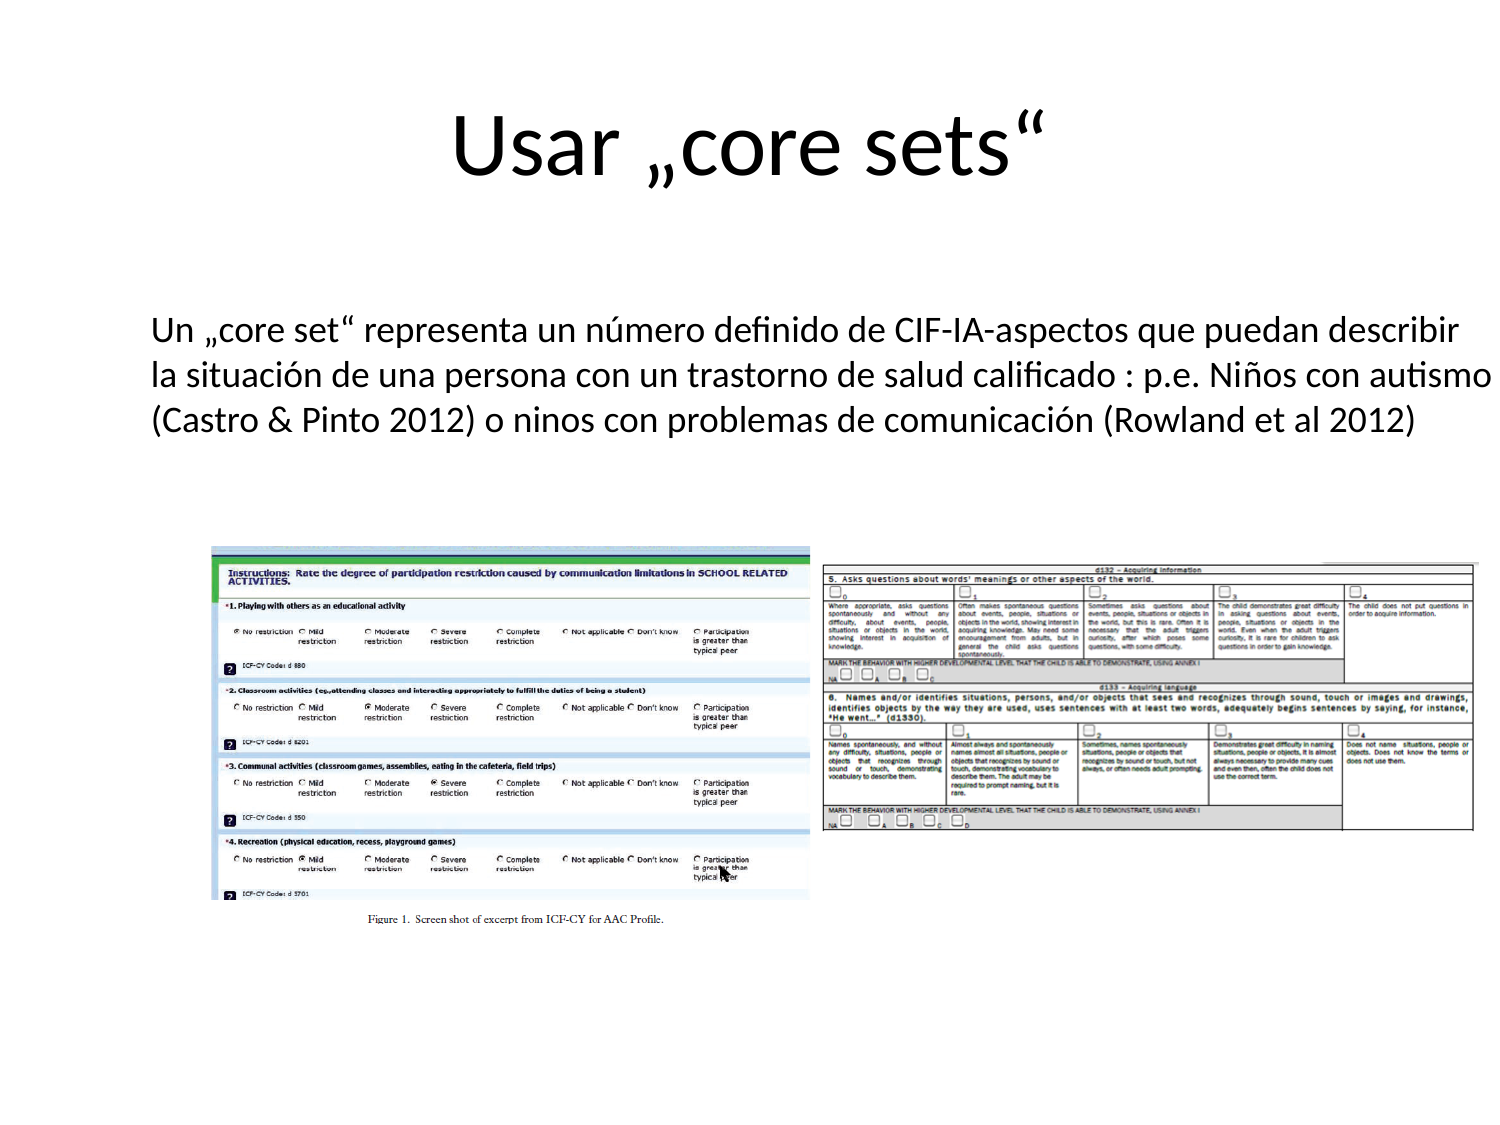

# Usar „core sets“
Un „core set“ representa un número definido de CIF-IA-aspectos que puedan describir
la situación de una persona con un trastorno de salud calificado : p.e. Niños con autismo
(Castro & Pinto 2012) o ninos con problemas de comunicación (Rowland et al 2012)